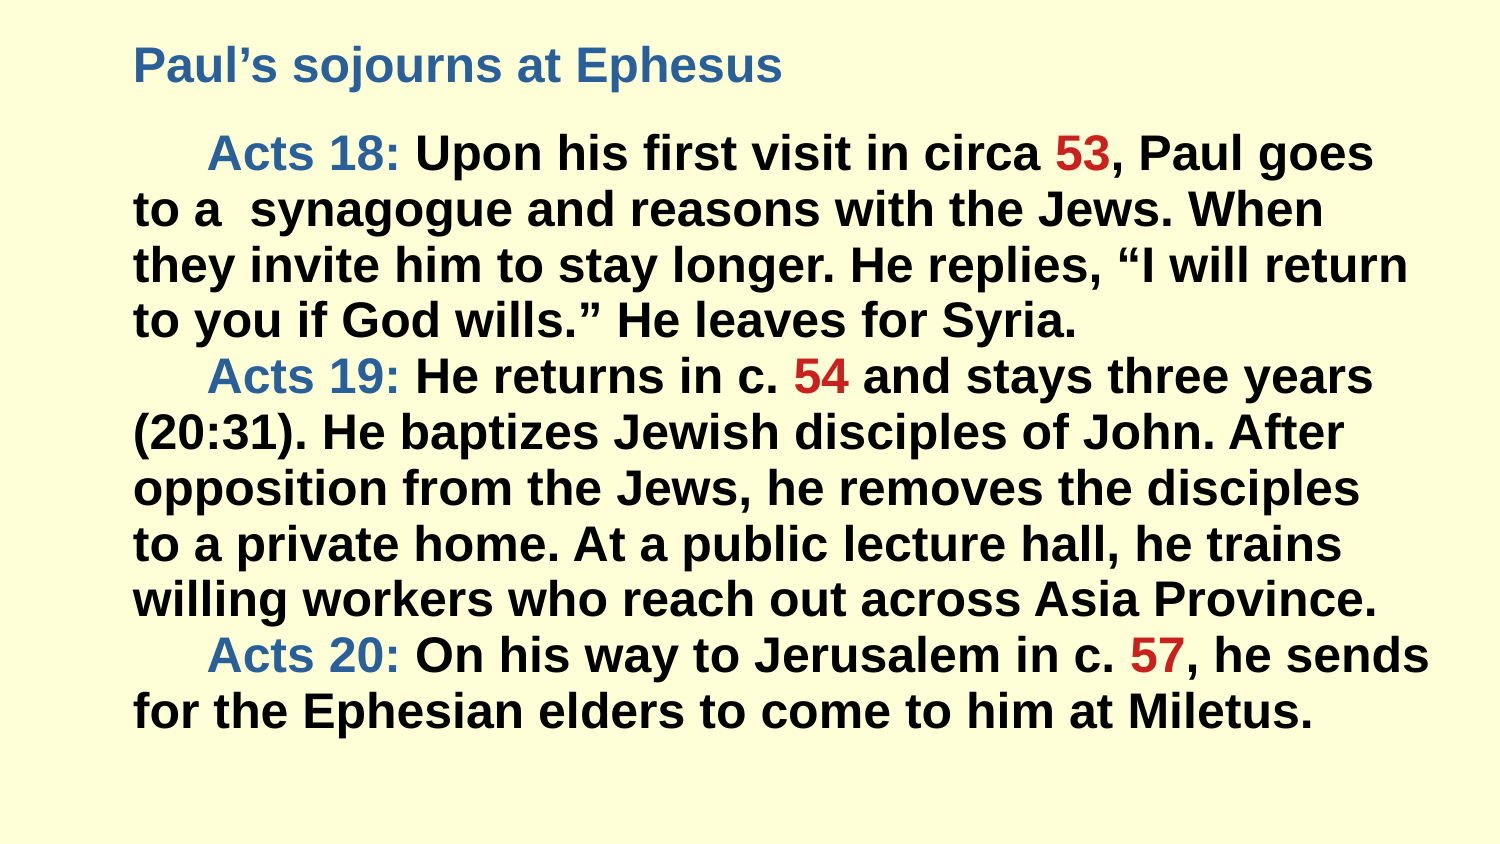

Paul’s sojourns at Ephesus
	Acts 18: Upon his first visit in circa 53, Paul goes to a synagogue and reasons with the Jews. When they invite him to stay longer. He replies, “I will return to you if God wills.” He leaves for Syria.
	Acts 19: He returns in c. 54 and stays three years (20:31). He baptizes Jewish disciples of John. After opposition from the Jews, he removes the disciples
to a private home. At a public lecture hall, he trains willing workers who reach out across Asia Province.
	Acts 20: On his way to Jerusalem in c. 57, he sends for the Ephesian elders to come to him at Miletus.